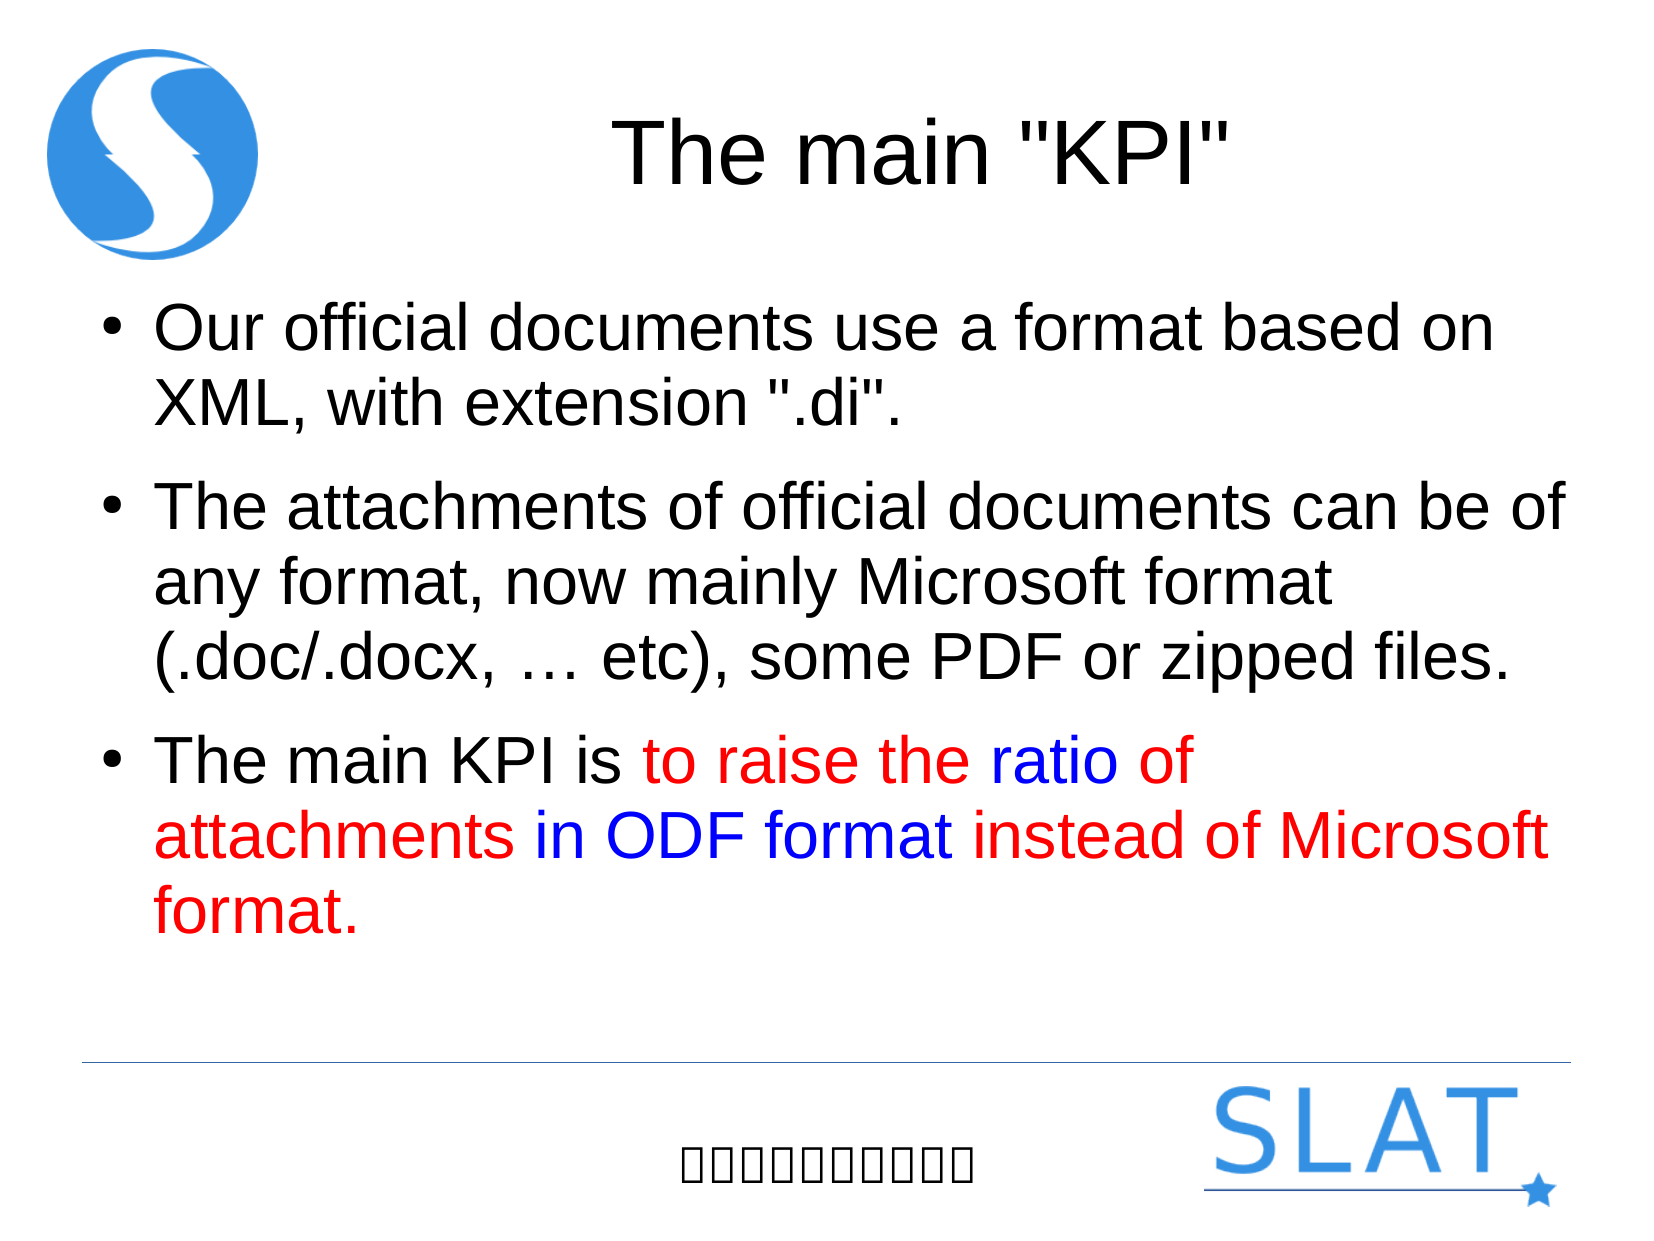

# The main "KPI"
Our official documents use a format based on XML, with extension ".di".
The attachments of official documents can be of any format, now mainly Microsoft format (.doc/.docx, … etc), some PDF or zipped files.
The main KPI is to raise the ratio of attachments in ODF format instead of Microsoft format.
LibreOffice Brno 2016 Conference Presentation